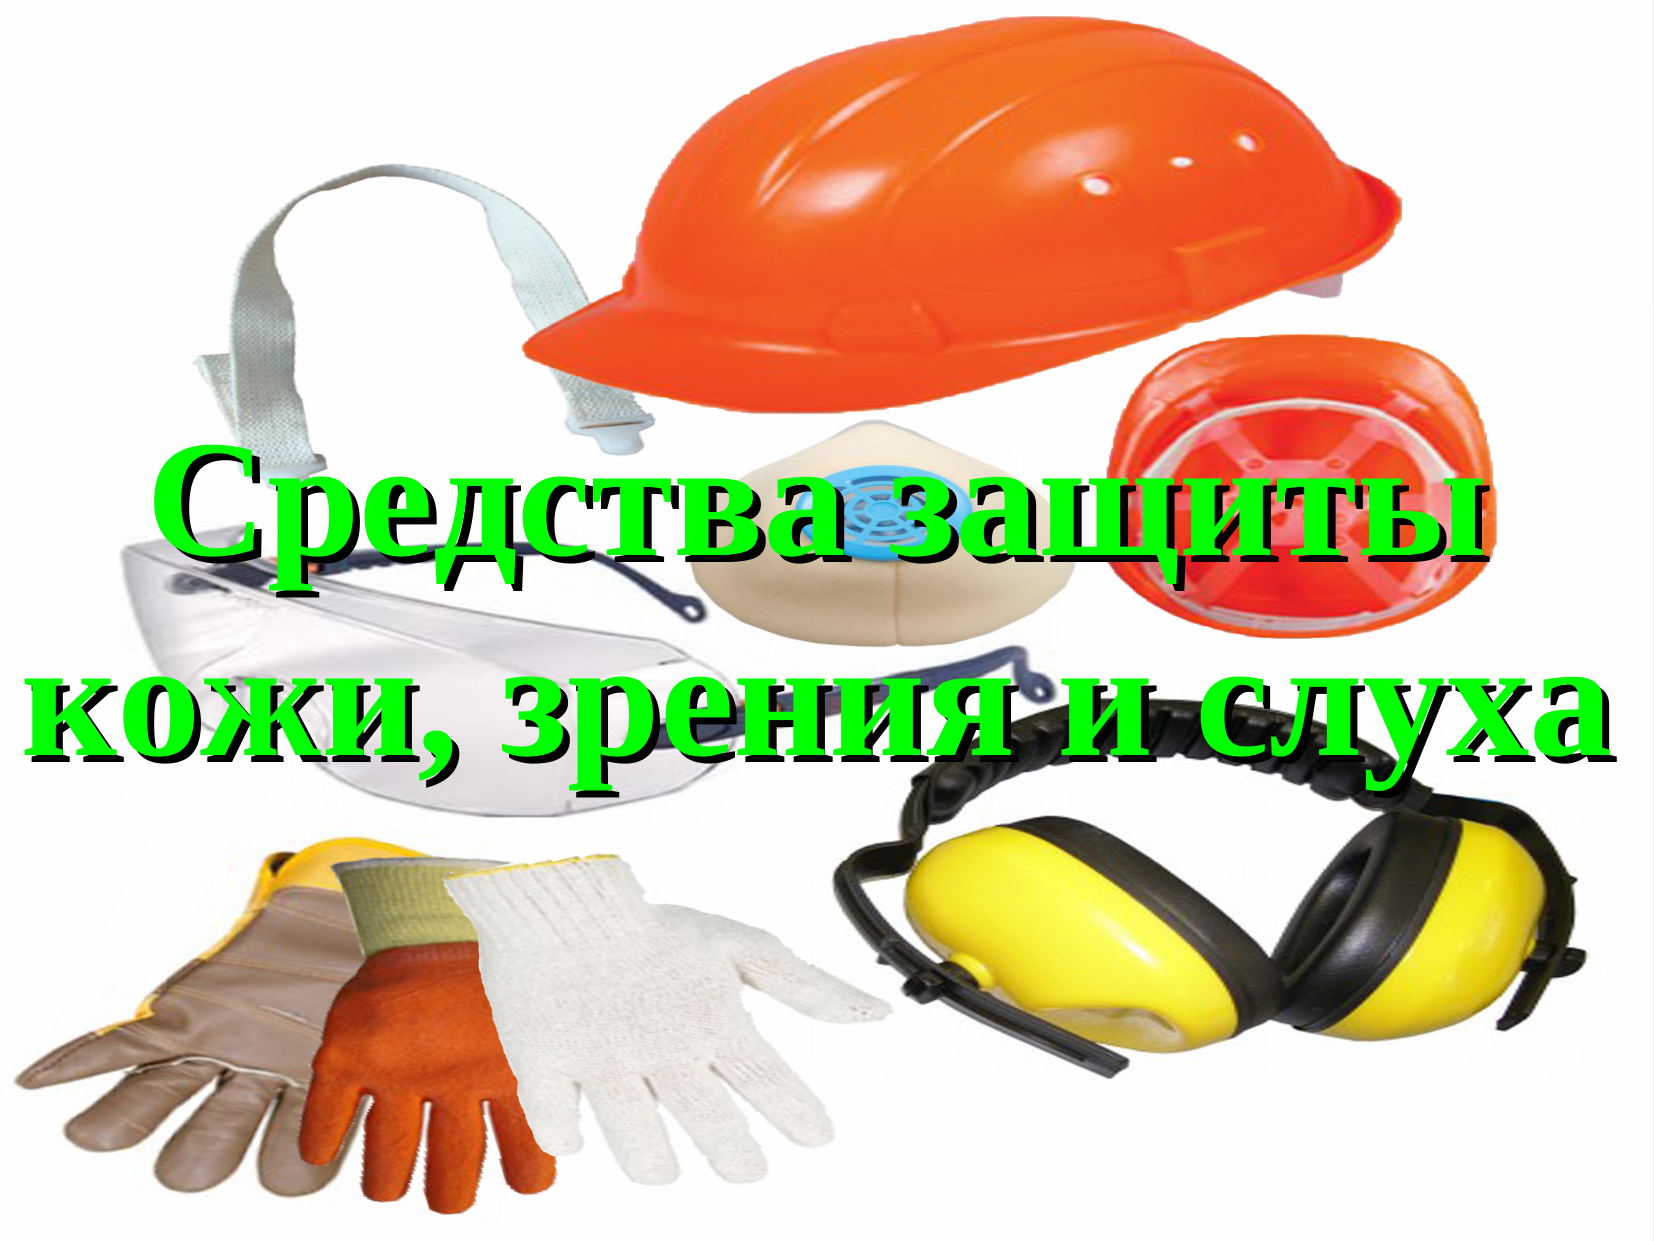

#
Средства защиты кожи, зрения и слуха